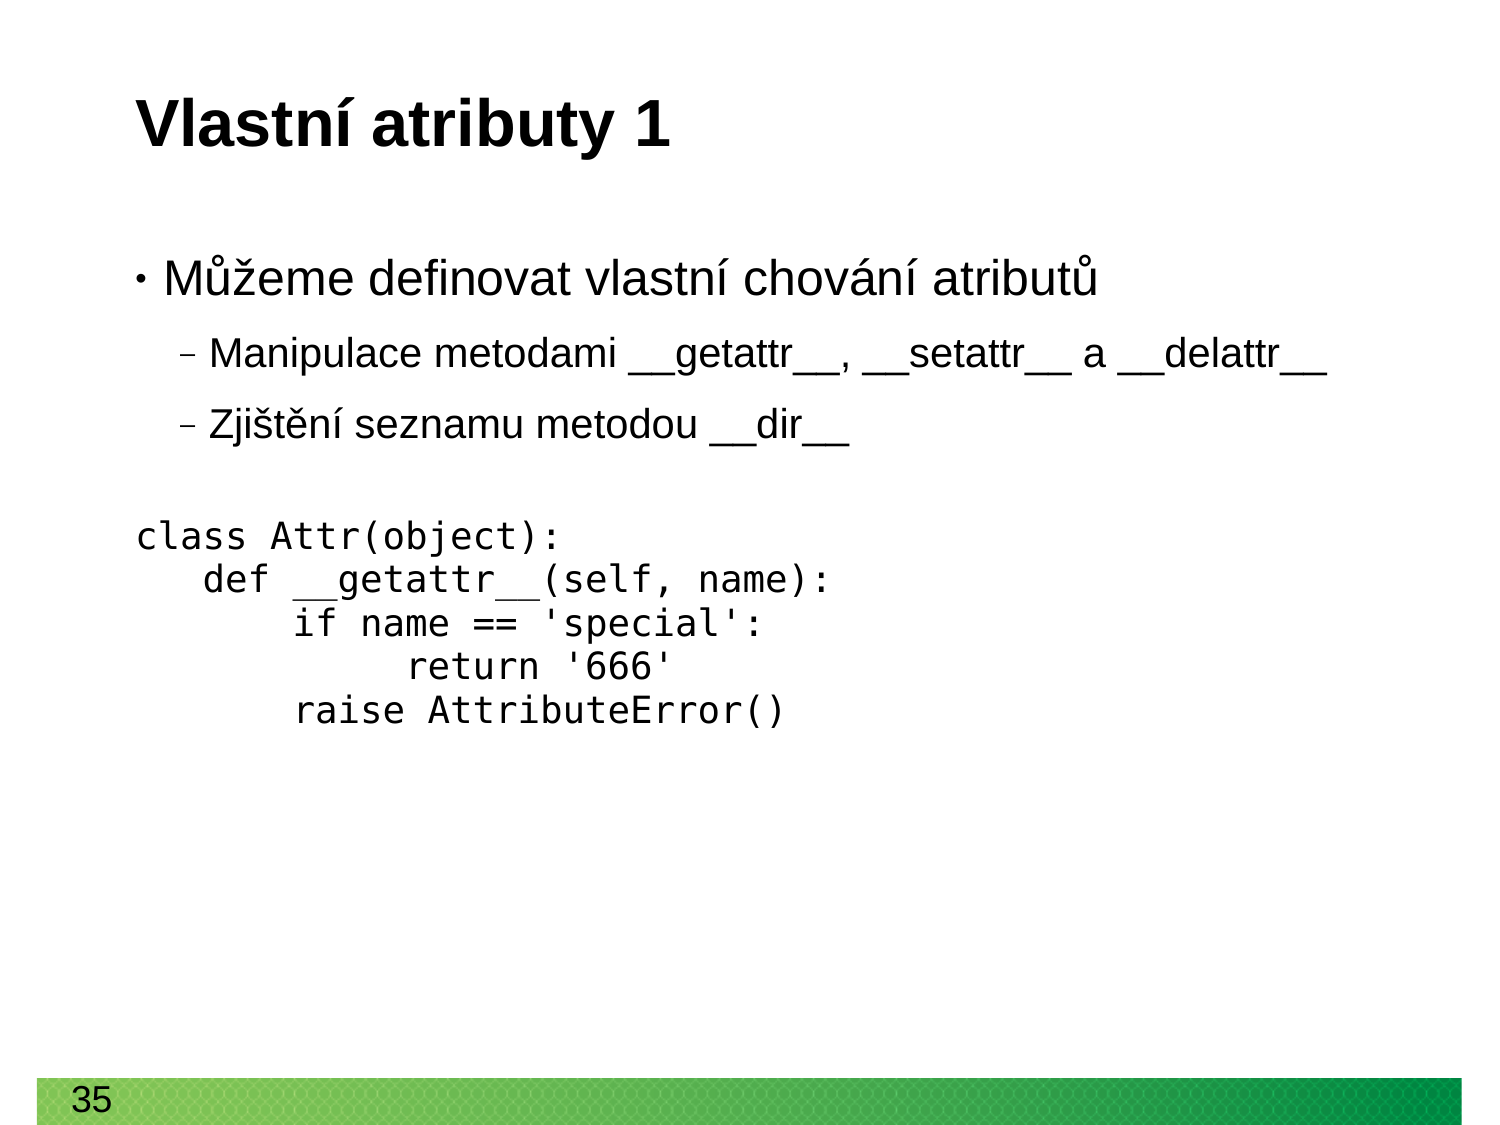

# Vlastní atributy 1
Můžeme definovat vlastní chování atributů
Manipulace metodami __getattr__, __setattr__ a __delattr__
Zjištění seznamu metodou __dir__
class Attr(object):
 def __getattr__(self, name):
 if name == 'special':
 return '666'
 raise AttributeError()